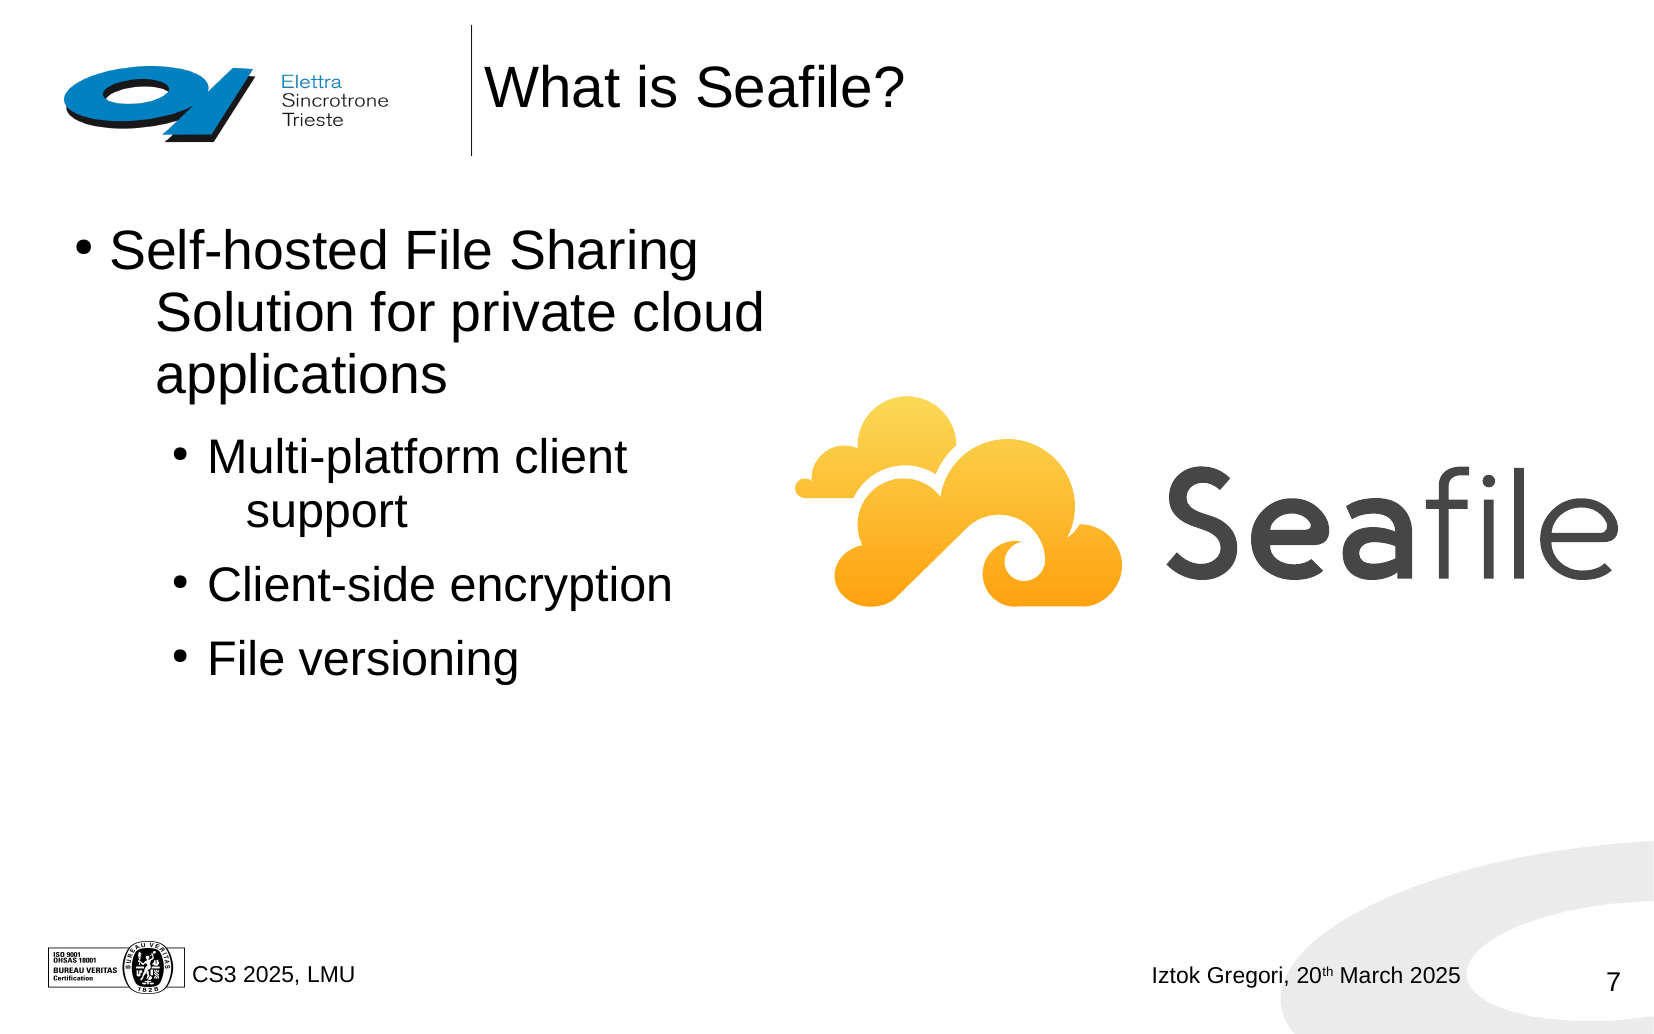

# What is Seafile?
Self-hosted File Sharing Solution for private cloud applications
Multi-platform client support
Client-side encryption
File versioning